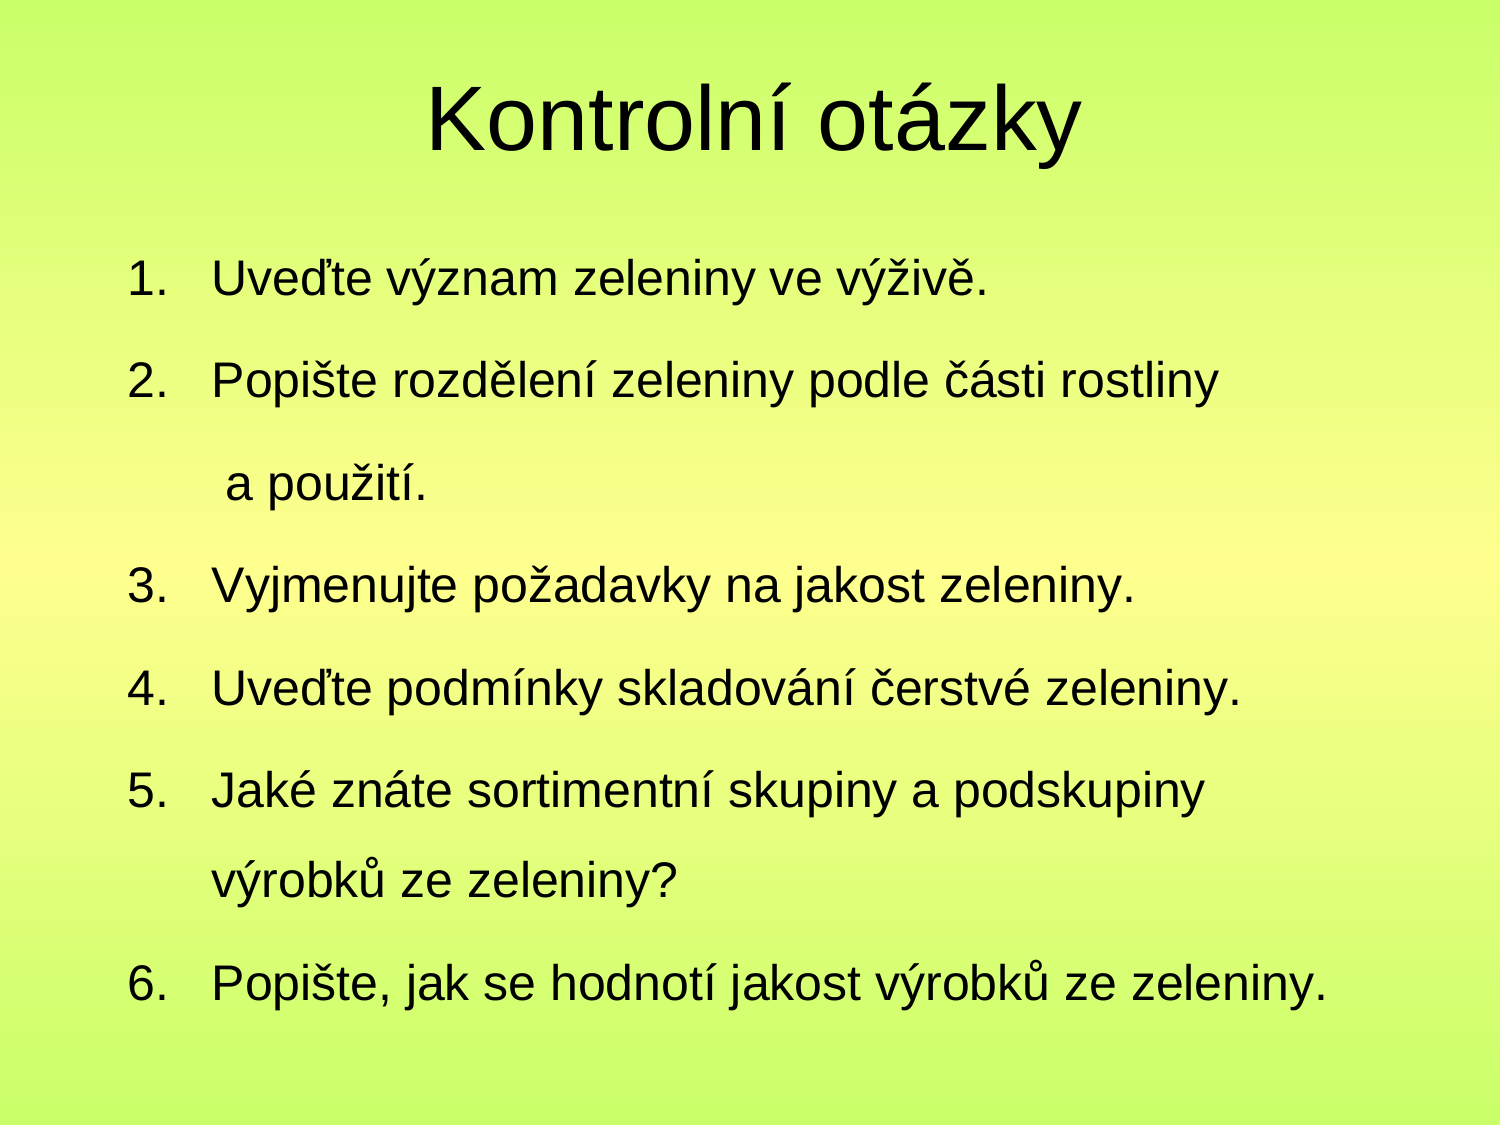

# Kontrolní otázky
Uveďte význam zeleniny ve výživě.
Popište rozdělení zeleniny podle části rostliny
	 a použití.
3.	Vyjmenujte požadavky na jakost zeleniny.
4.	Uveďte podmínky skladování čerstvé zeleniny.
5.	Jaké znáte sortimentní skupiny a podskupiny výrobků ze zeleniny?
6.	Popište, jak se hodnotí jakost výrobků ze zeleniny.